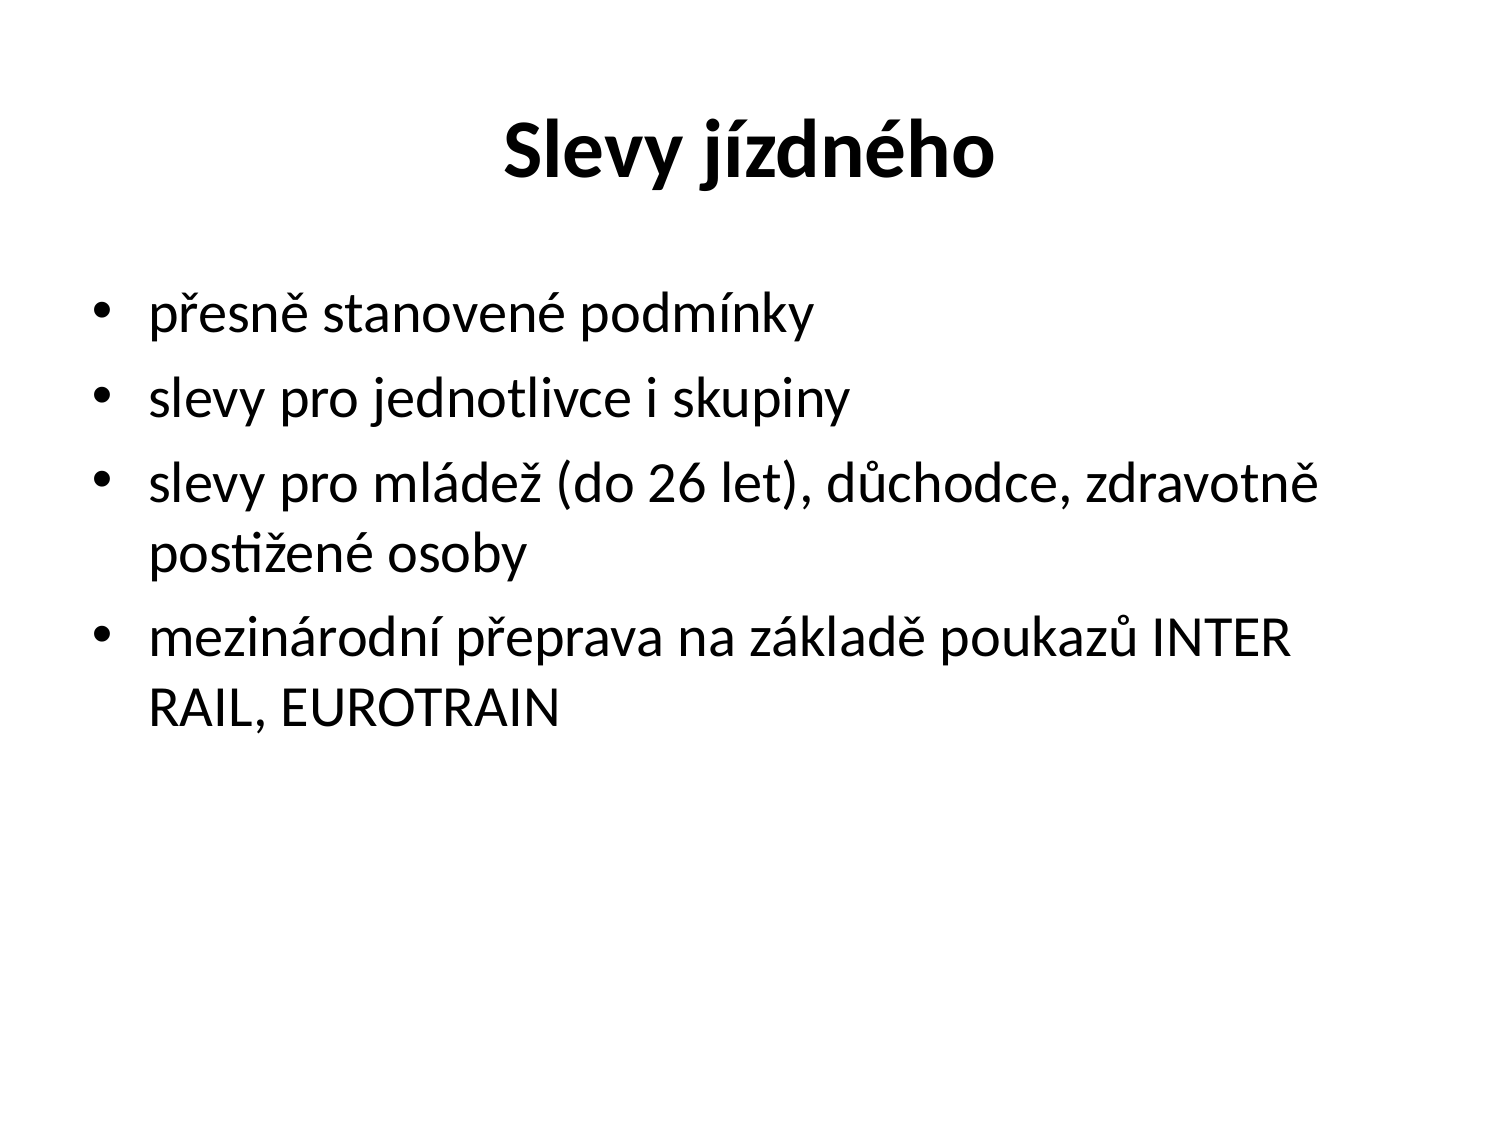

# Slevy jízdného
přesně stanovené podmínky
slevy pro jednotlivce i skupiny
slevy pro mládež (do 26 let), důchodce, zdravotně postižené osoby
mezinárodní přeprava na základě poukazů INTER RAIL, EUROTRAIN